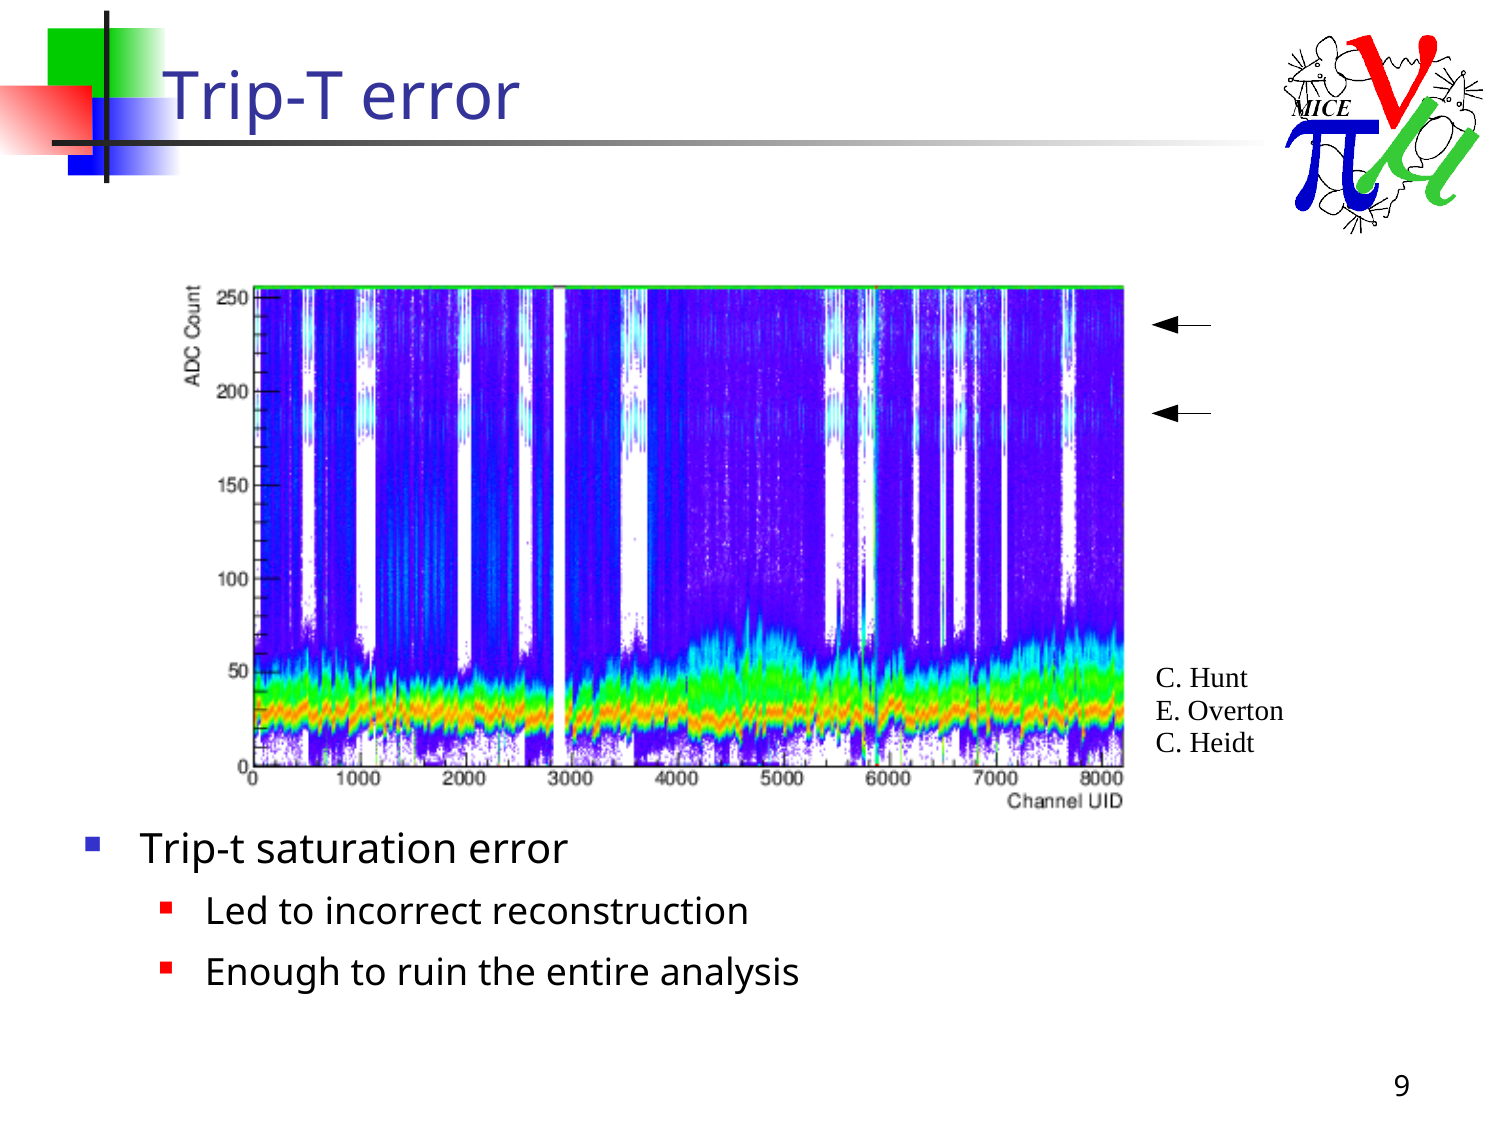

# Trip-T error
C. Hunt
E. Overton
C. Heidt
Trip-t saturation error
Led to incorrect reconstruction
Enough to ruin the entire analysis
9